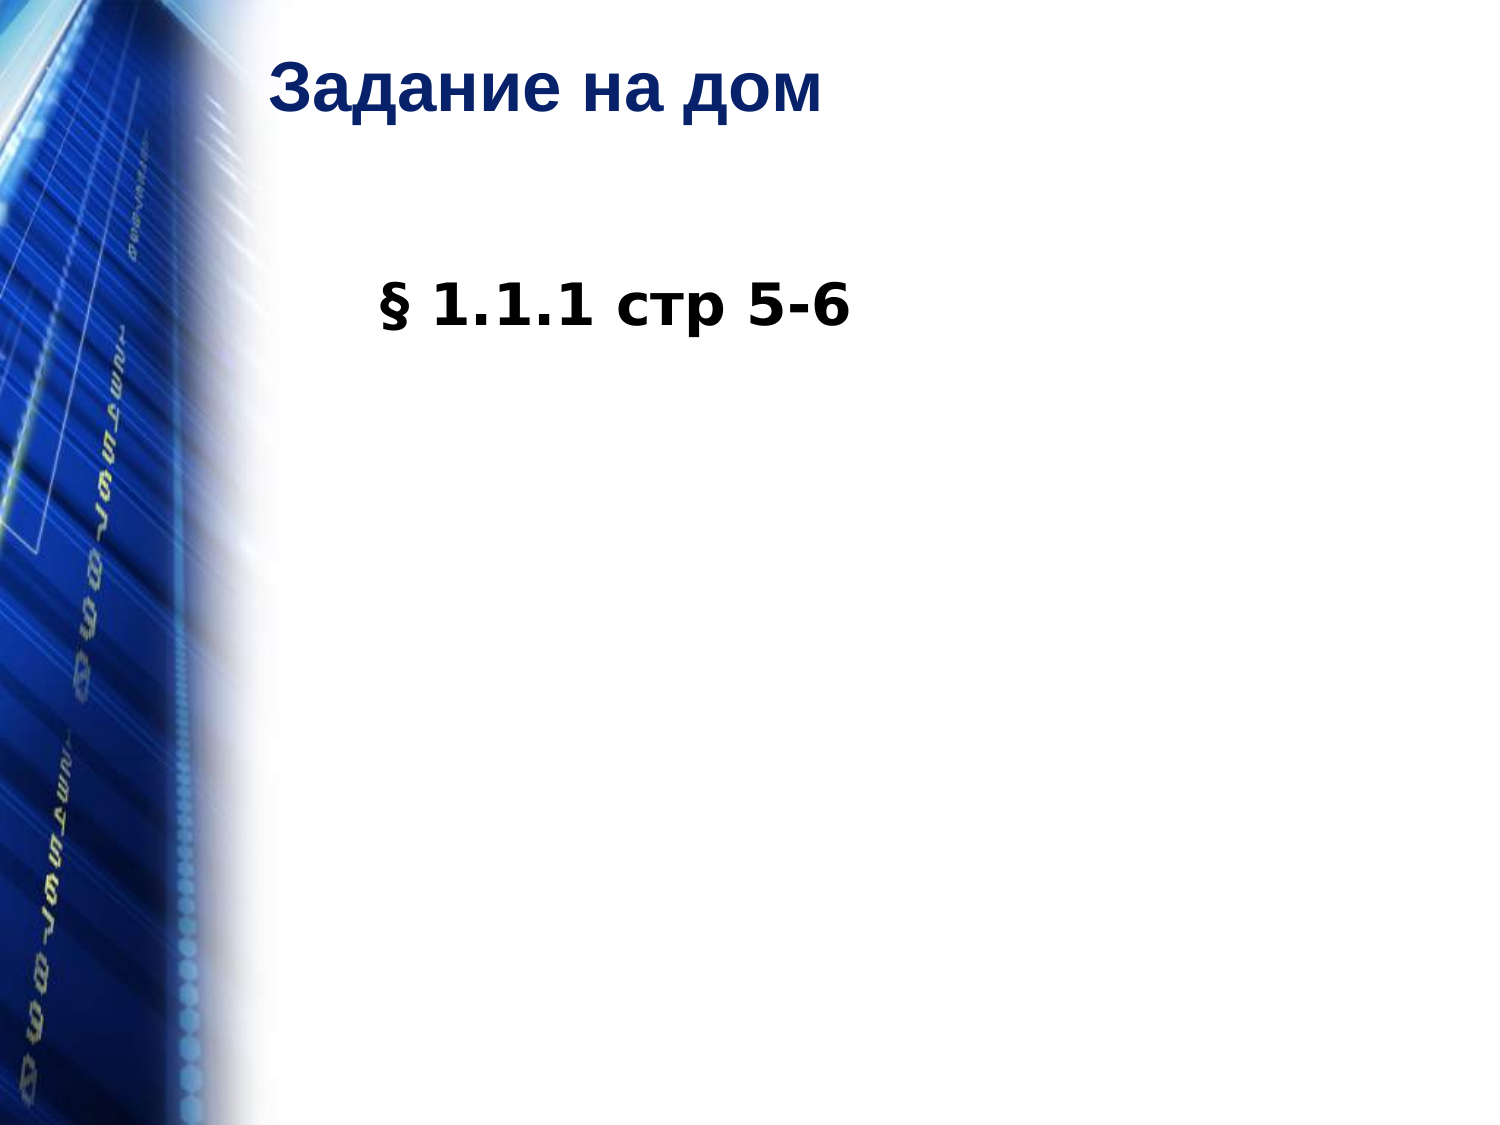

# Задание на дом
§ 1.1.1 стр 5-6